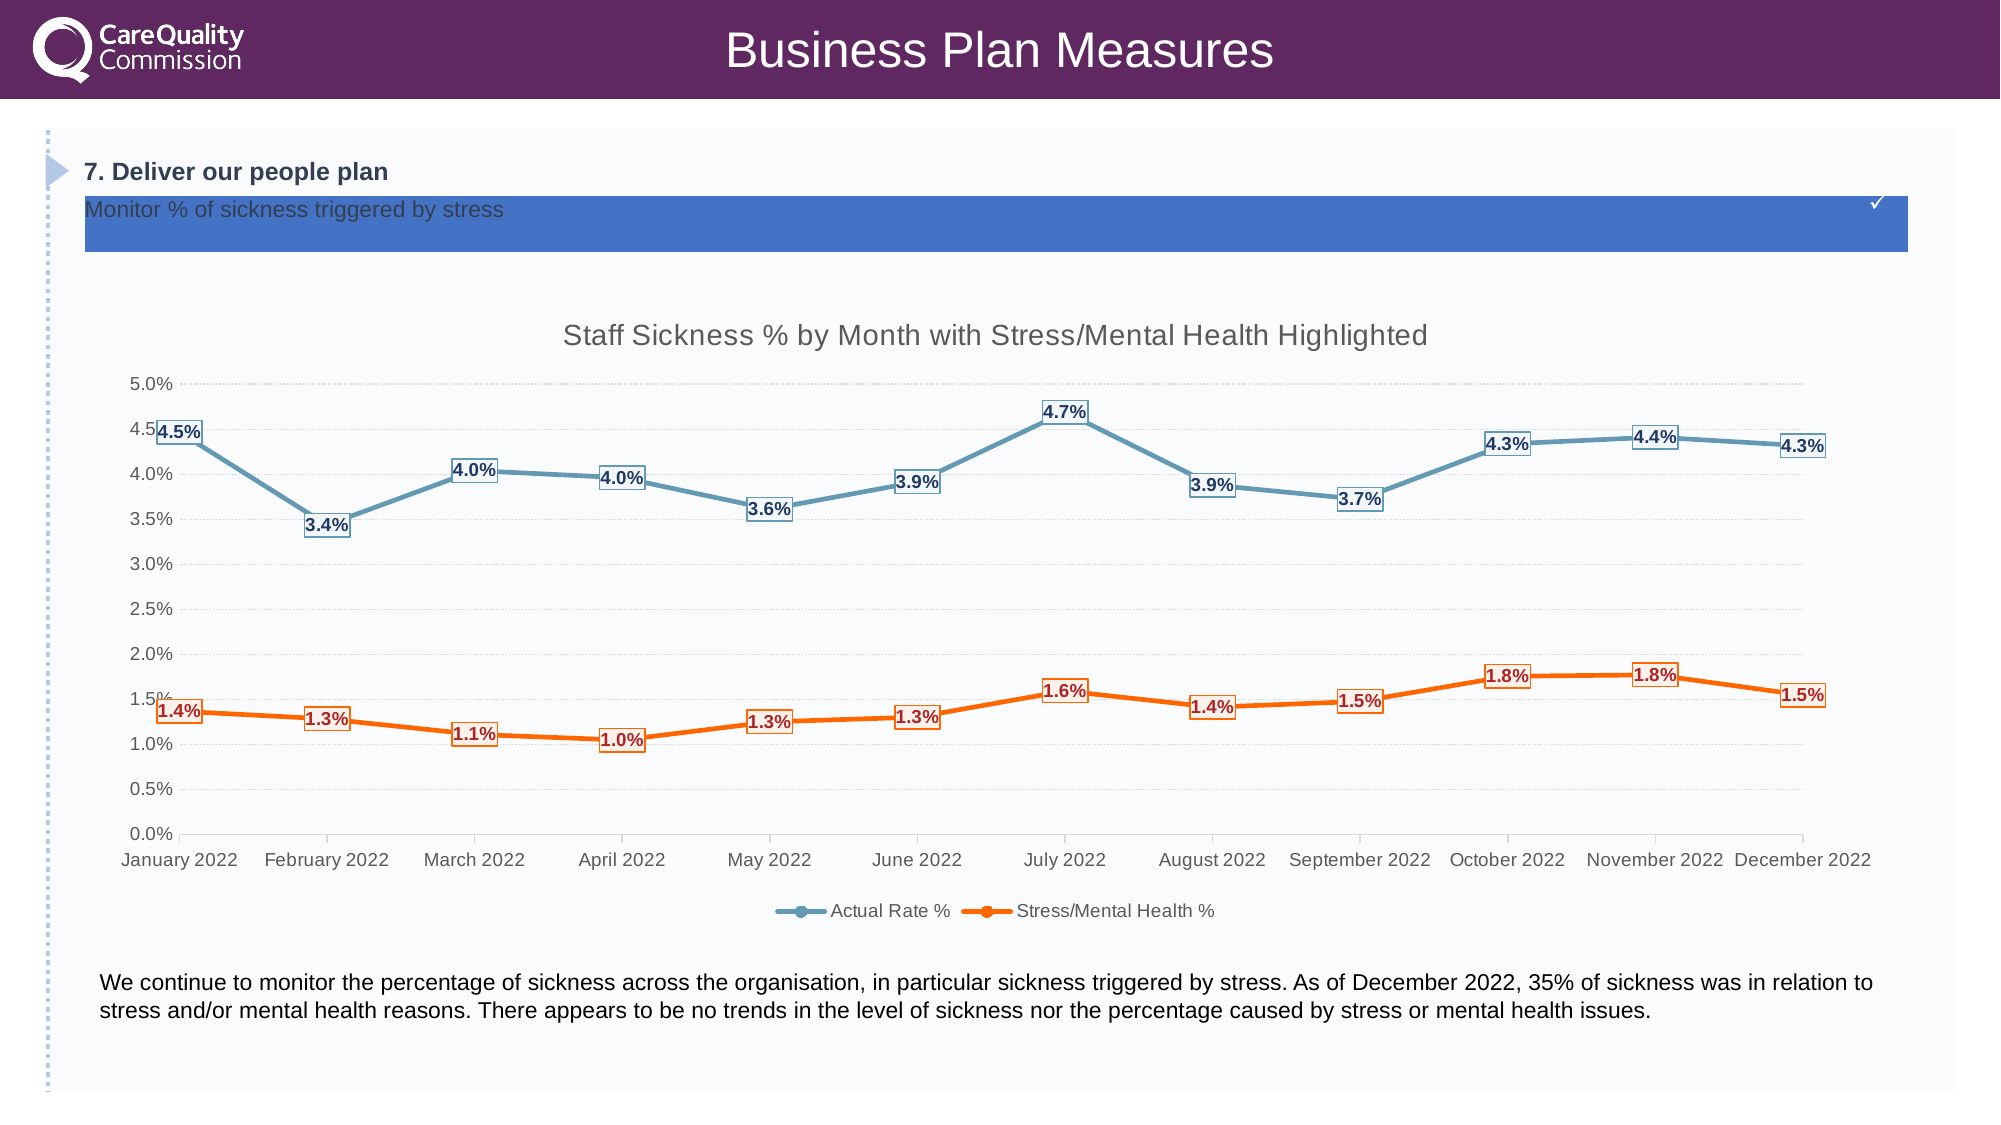

Business Plan Measures
7. Deliver our people plan
| Monitor % of sickness triggered by stress |  |
| --- | --- |
### Chart: Staff Sickness % by Month with Stress/Mental Health Highlighted
| Category | Actual Rate % | Stress/Mental Health % |
|---|---|---|
| January 2022 | 0.0446702962900344 | 0.0136911642303862 |
| February 2022 | 0.0343670320059794 | 0.0128334221832931 |
| March 2022 | 0.0404085114103808 | 0.0111129572611859 |
| April 2022 | 0.0396126438618954 | 0.0104805951827472 |
| May 2022 | 0.0361417383191987 | 0.0125012255869811 |
| June 2022 | 0.0391543163655687 | 0.0130371533599614 |
| July 2022 | 0.046913486373506 | 0.0159414162601308 |
| August 2022 | 0.0388029277566333 | 0.0141388896478385 |
| September 2022 | 0.0372193675973395 | 0.0147820528232636 |
| October 2022 | 0.0433700816458496 | 0.0175711537944157 |
| November 2022 | 0.0441289853436224 | 0.0177290267628058 |
| December 2022 | 0.043171432918204 | 0.0154771665184404 |We continue to monitor the percentage of sickness across the organisation, in particular sickness triggered by stress. As of December 2022, 35% of sickness was in relation to stress and/or mental health reasons. There appears to be no trends in the level of sickness nor the percentage caused by stress or mental health issues.